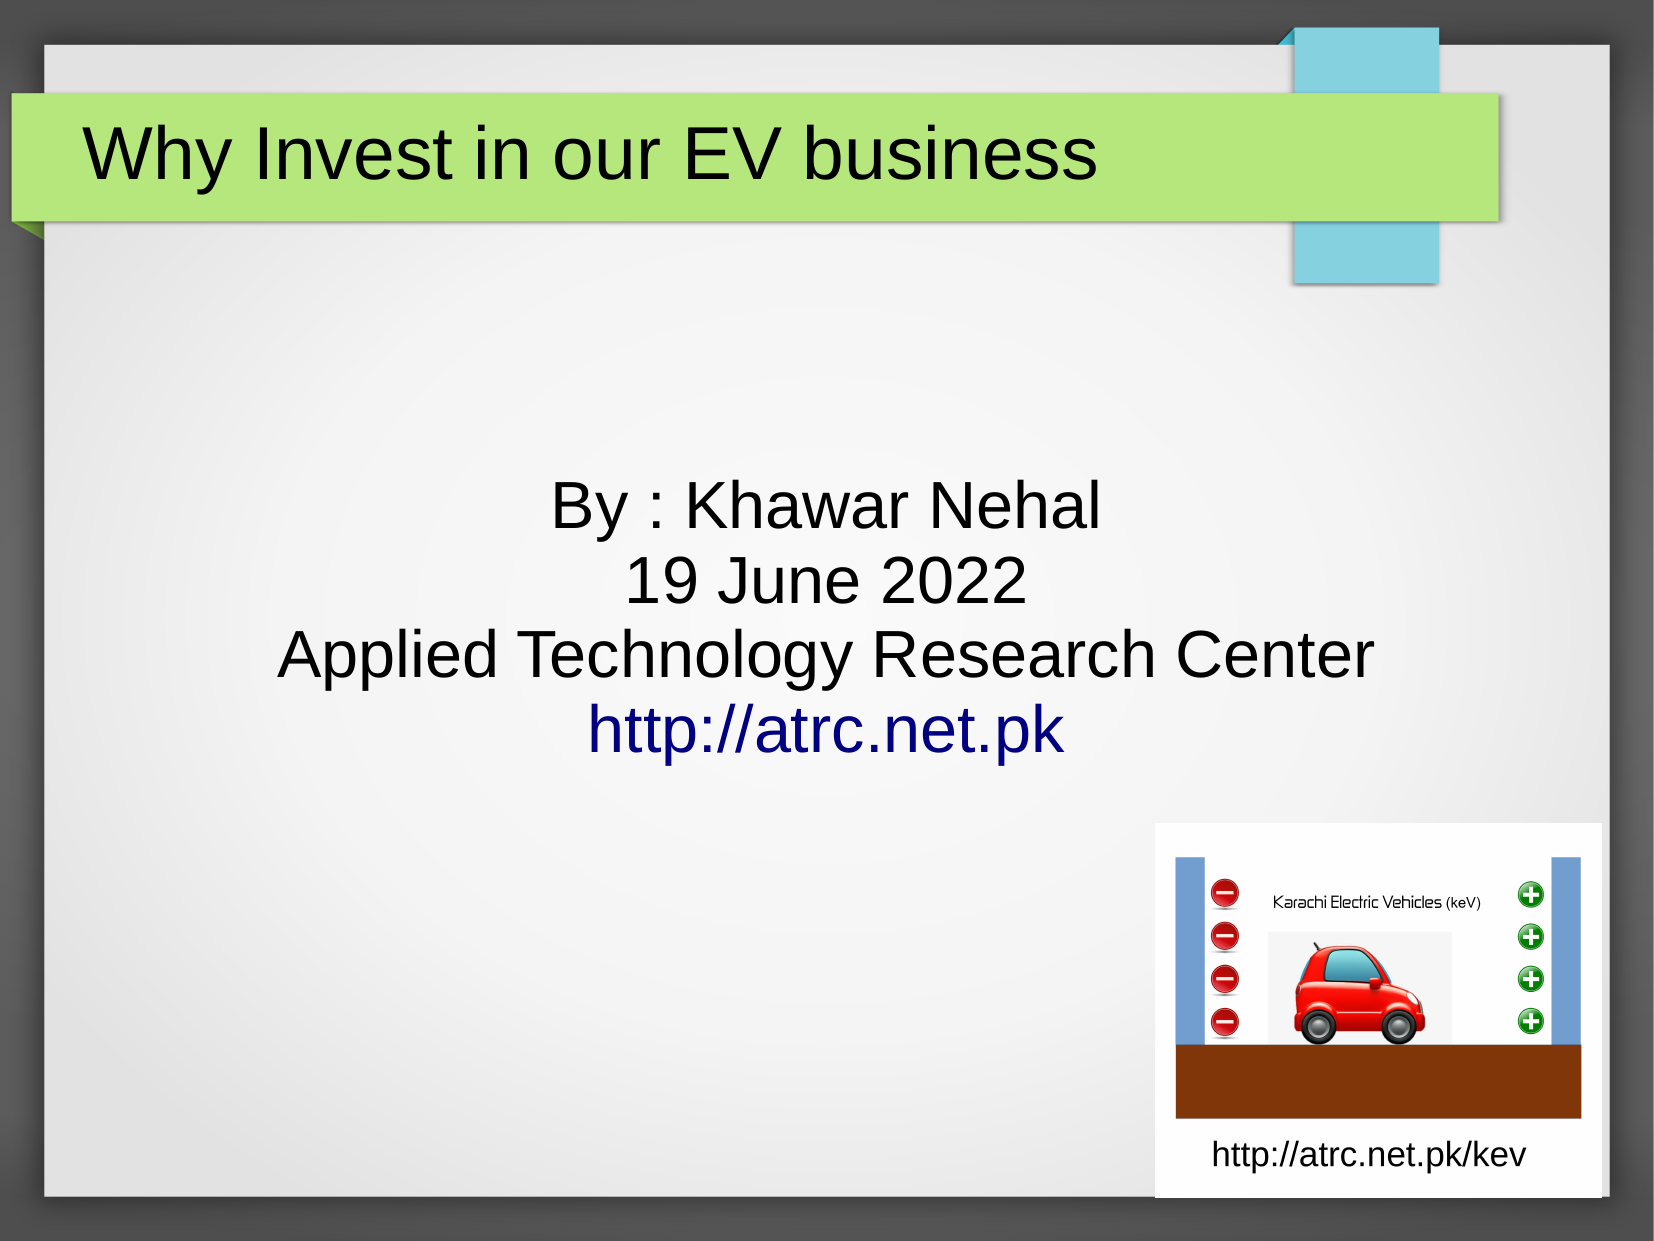

# Why Invest in our EV business
By : Khawar Nehal
19 June 2022
Applied Technology Research Center
http://atrc.net.pk